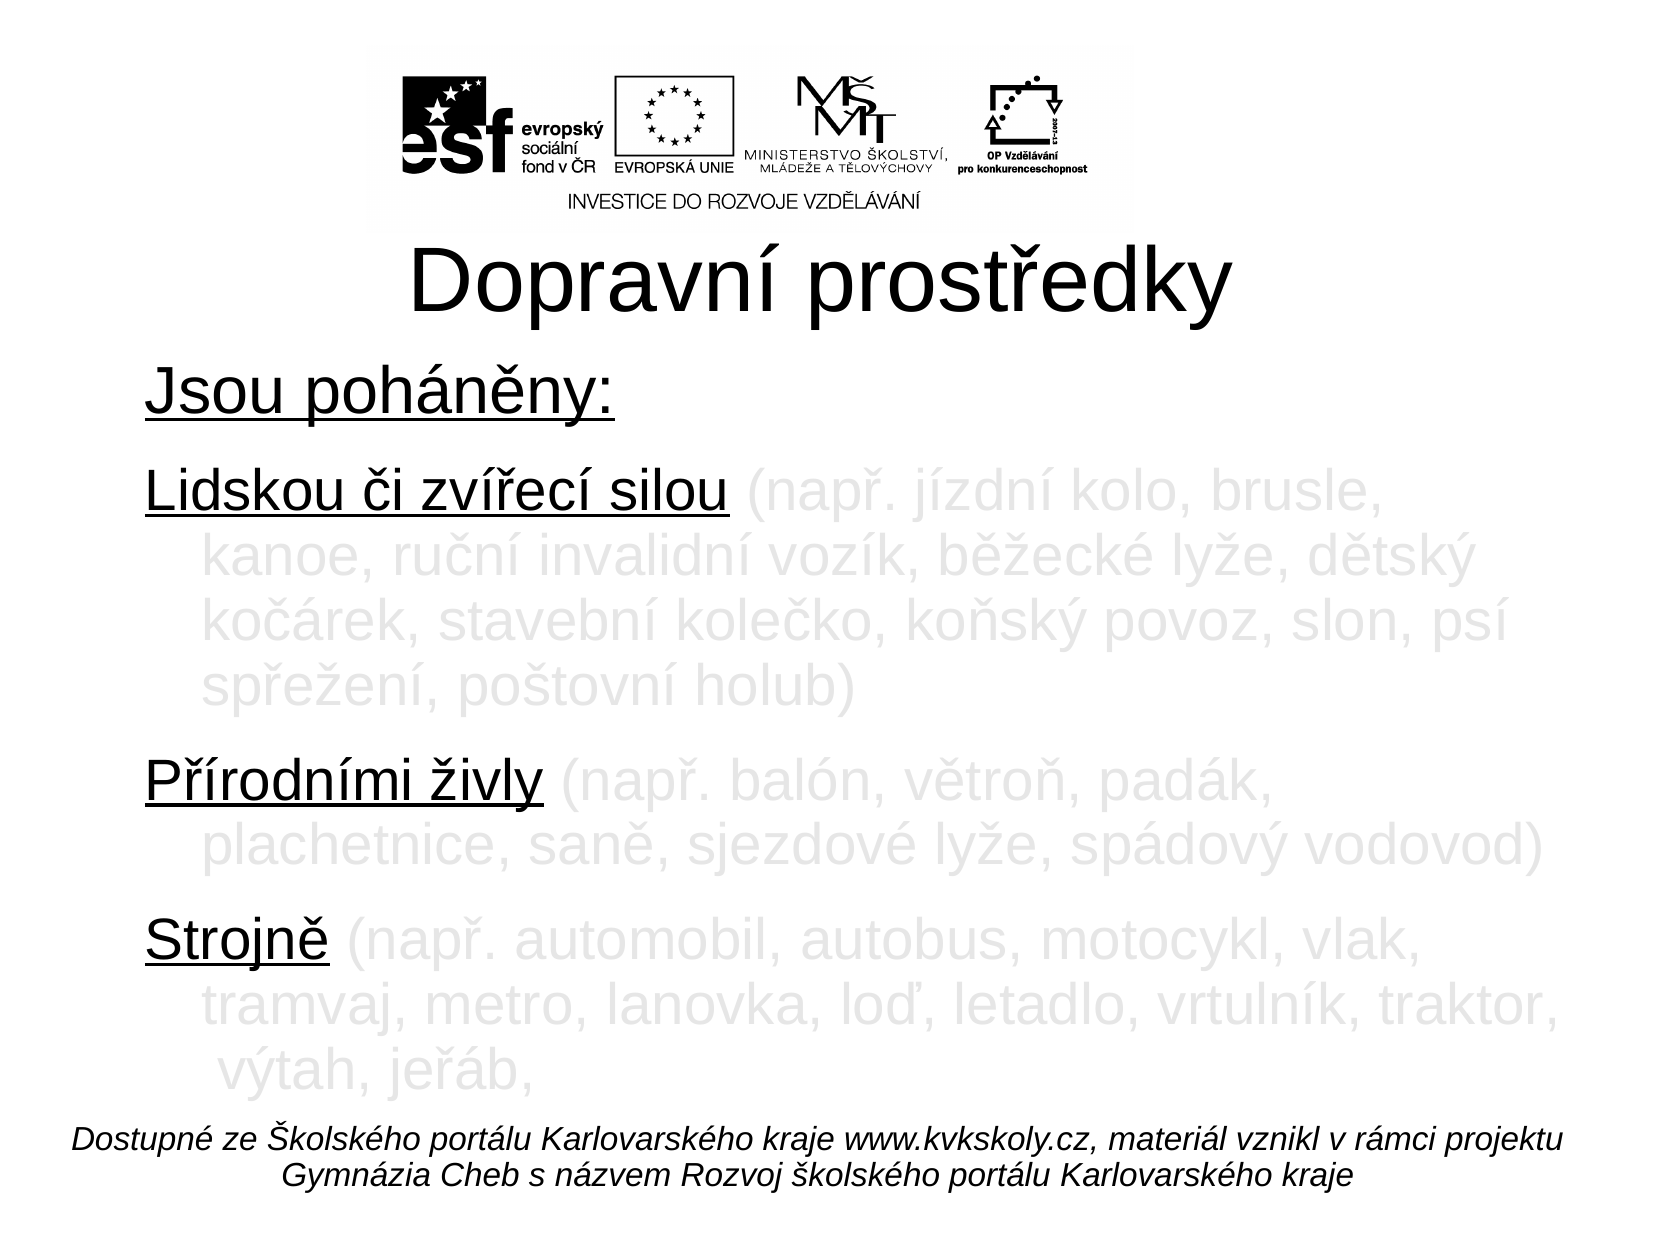

# Dopravní prostředky
Jsou poháněny:
Lidskou či zvířecí silou (např. jízdní kolo, brusle, kanoe, ruční invalidní vozík, běžecké lyže, dětský kočárek, stavební kolečko, koňský povoz, slon, psí spřežení, poštovní holub)
Přírodními živly (např. balón, větroň, padák, plachetnice, saně, sjezdové lyže, spádový vodovod)
Strojně (např. automobil, autobus, motocykl, vlak, tramvaj, metro, lanovka, loď, letadlo, vrtulník, traktor, výtah, jeřáb,
Dostupné ze Školského portálu Karlovarského kraje www.kvkskoly.cz, materiál vznikl v rámci projektu Gymnázia Cheb s názvem Rozvoj školského portálu Karlovarského kraje